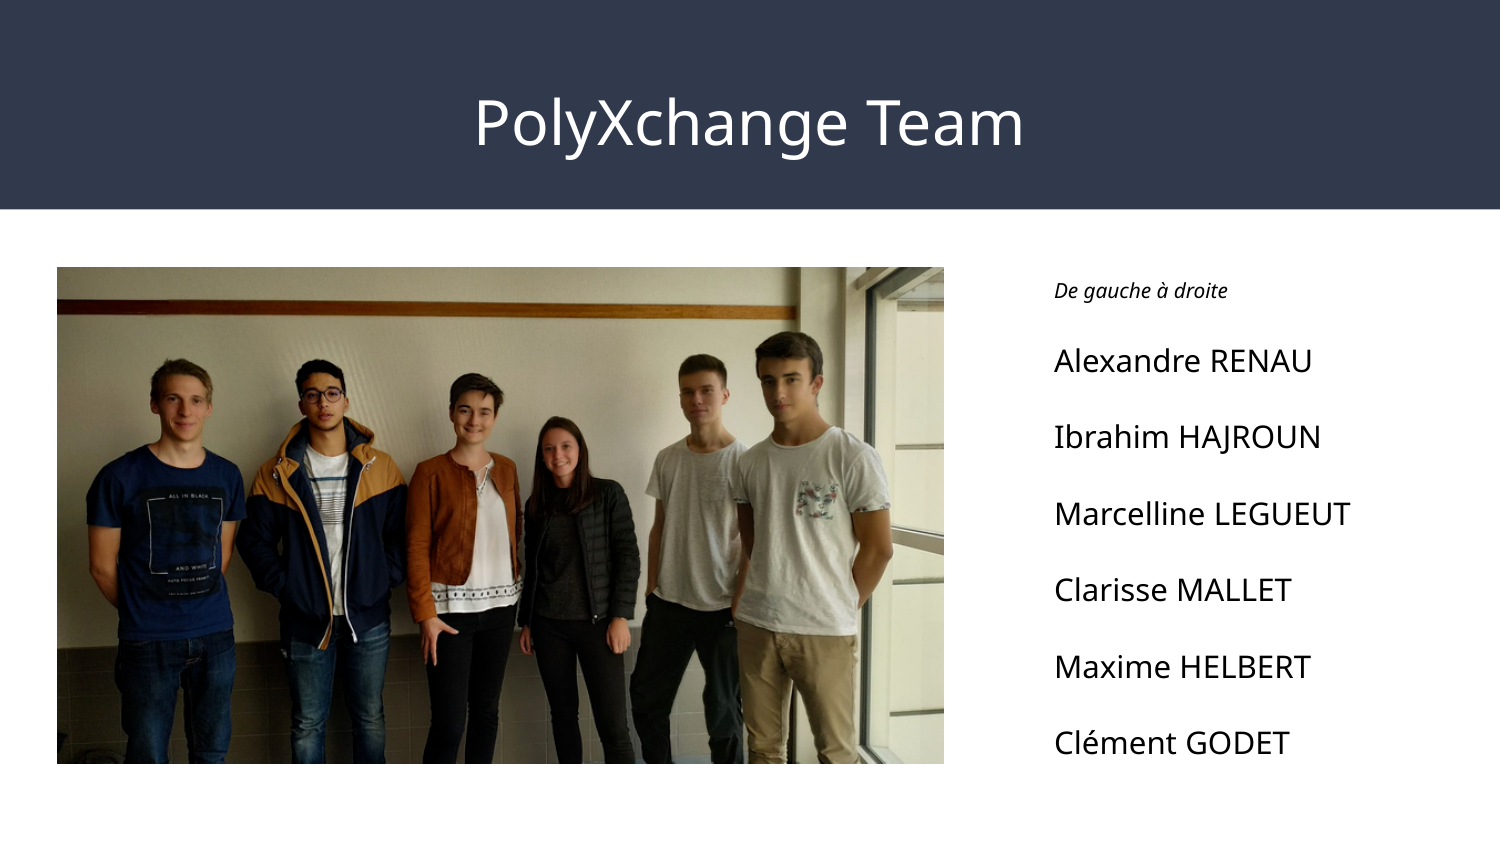

# PolyXchange Team
De gauche à droite
Alexandre RENAU
Ibrahim HAJROUN
Marcelline LEGUEUT
Clarisse MALLET
Maxime HELBERT
Clément GODET